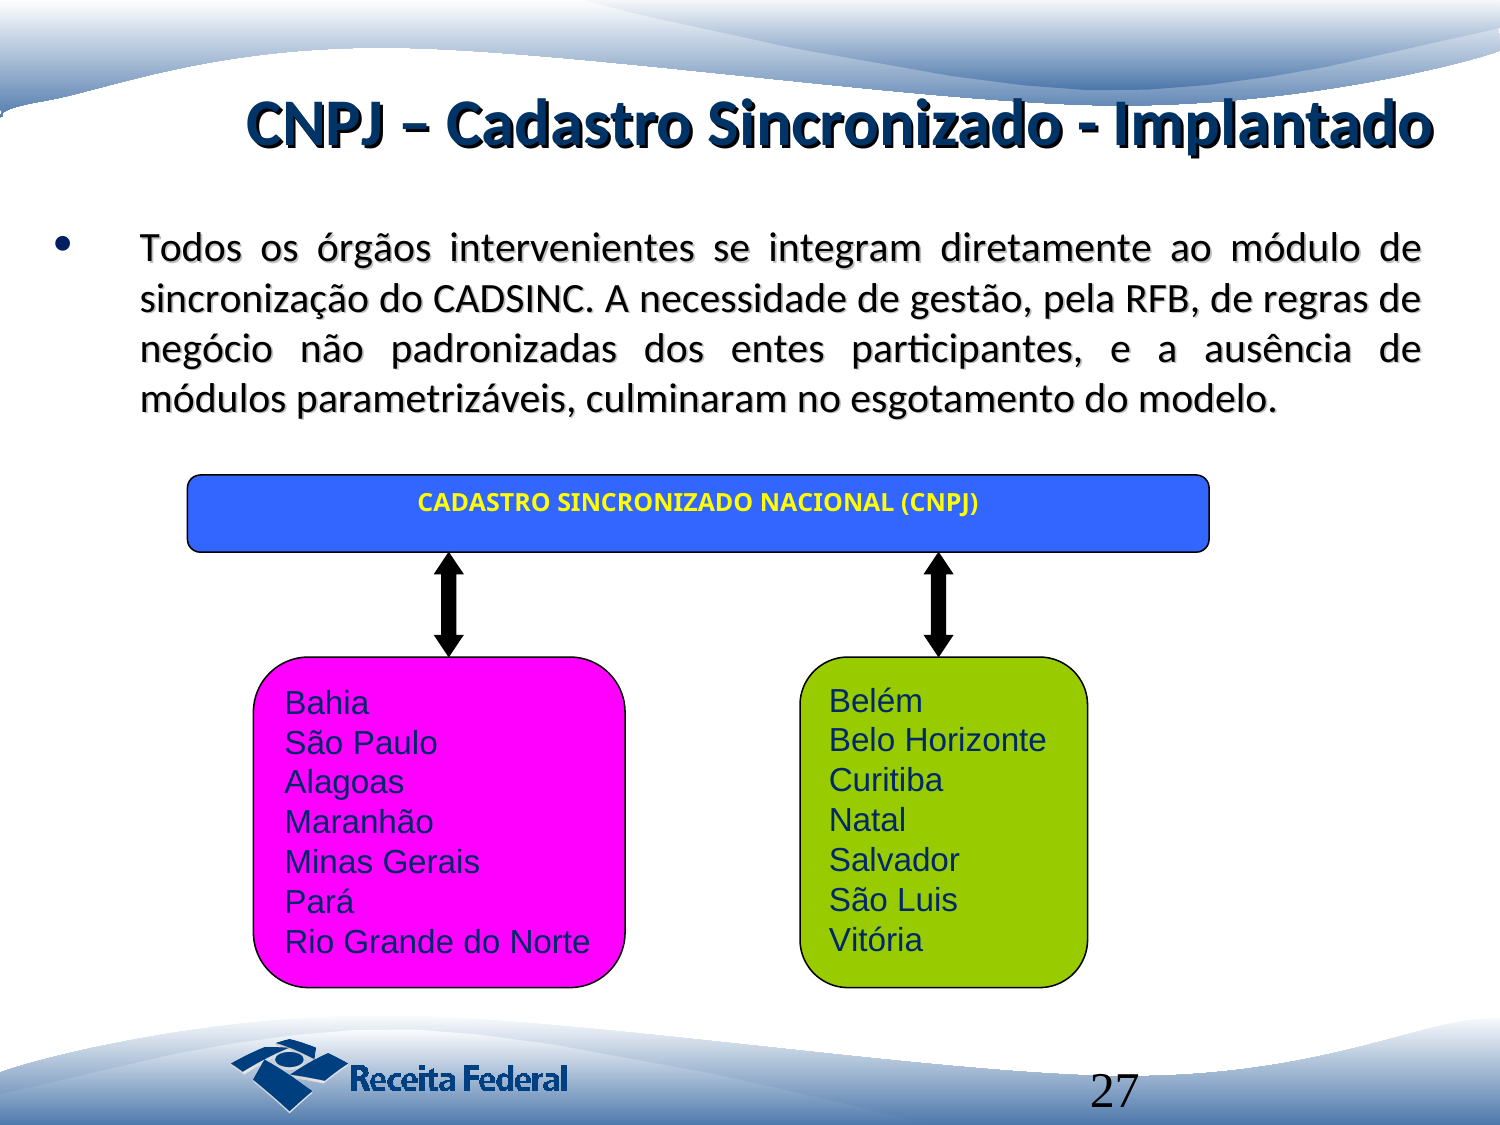

# CNPJ – Cadastro Sincronizado - Implantado
Todos os órgãos intervenientes se integram diretamente ao módulo de sincronização do CADSINC. A necessidade de gestão, pela RFB, de regras de negócio não padronizadas dos entes participantes, e a ausência de módulos parametrizáveis, culminaram no esgotamento do modelo.
CADASTRO SINCRONIZADO NACIONAL (CNPJ)
Bahia
São Paulo
Alagoas
Maranhão
Minas Gerais
Pará
Rio Grande do Norte
Belém
Belo Horizonte
Curitiba
Natal
Salvador
São Luis
Vitória
27